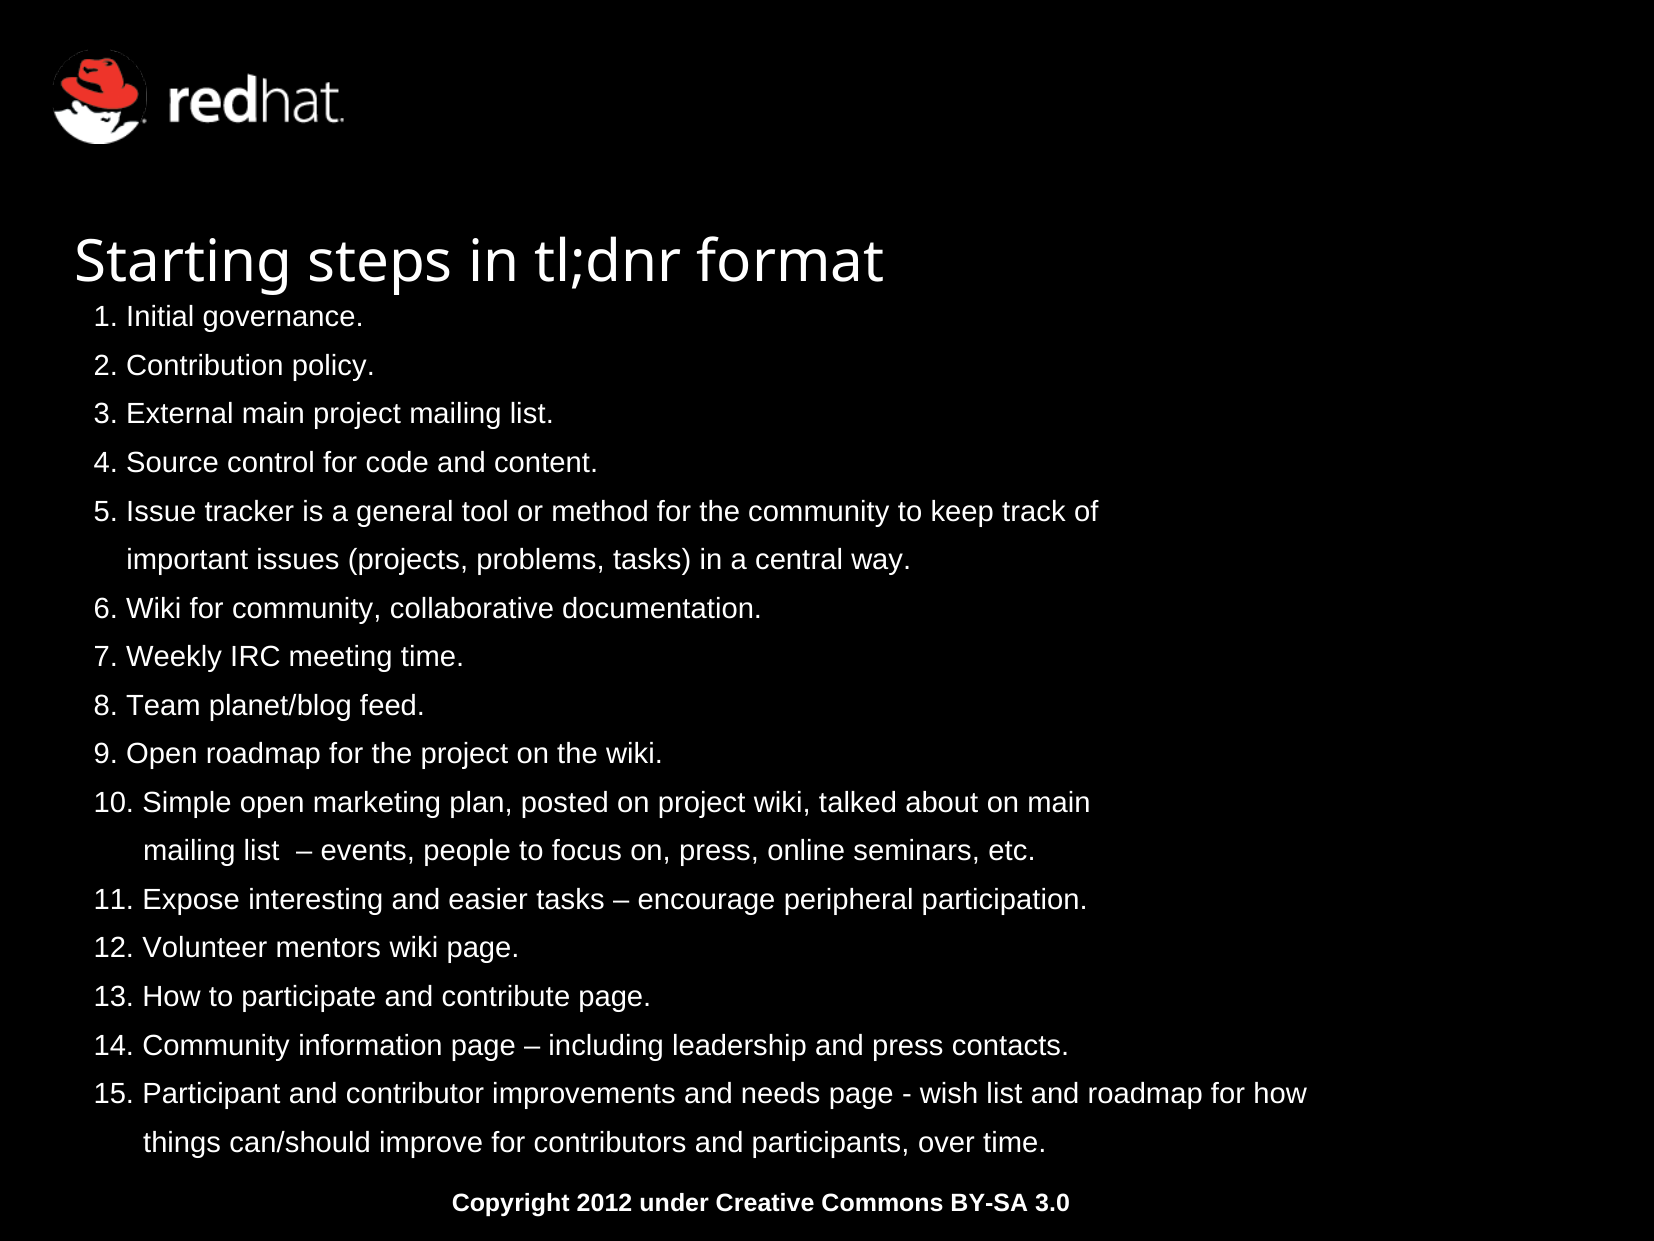

# Starting steps in tl;dnr format
 1. Initial governance.
 2. Contribution policy.
 3. External main project mailing list.
 4. Source control for code and content.
 5. Issue tracker is a general tool or method for the community to keep track of
 important issues (projects, problems, tasks) in a central way.
 6. Wiki for community, collaborative documentation.
 7. Weekly IRC meeting time.
 8. Team planet/blog feed.
 9. Open roadmap for the project on the wiki.
 10. Simple open marketing plan, posted on project wiki, talked about on main
 mailing list – events, people to focus on, press, online seminars, etc.
 11. Expose interesting and easier tasks – encourage peripheral participation.
 12. Volunteer mentors wiki page.
 13. How to participate and contribute page.
 14. Community information page – including leadership and press contacts.
 15. Participant and contributor improvements and needs page - wish list and roadmap for how
 things can/should improve for contributors and participants, over time.